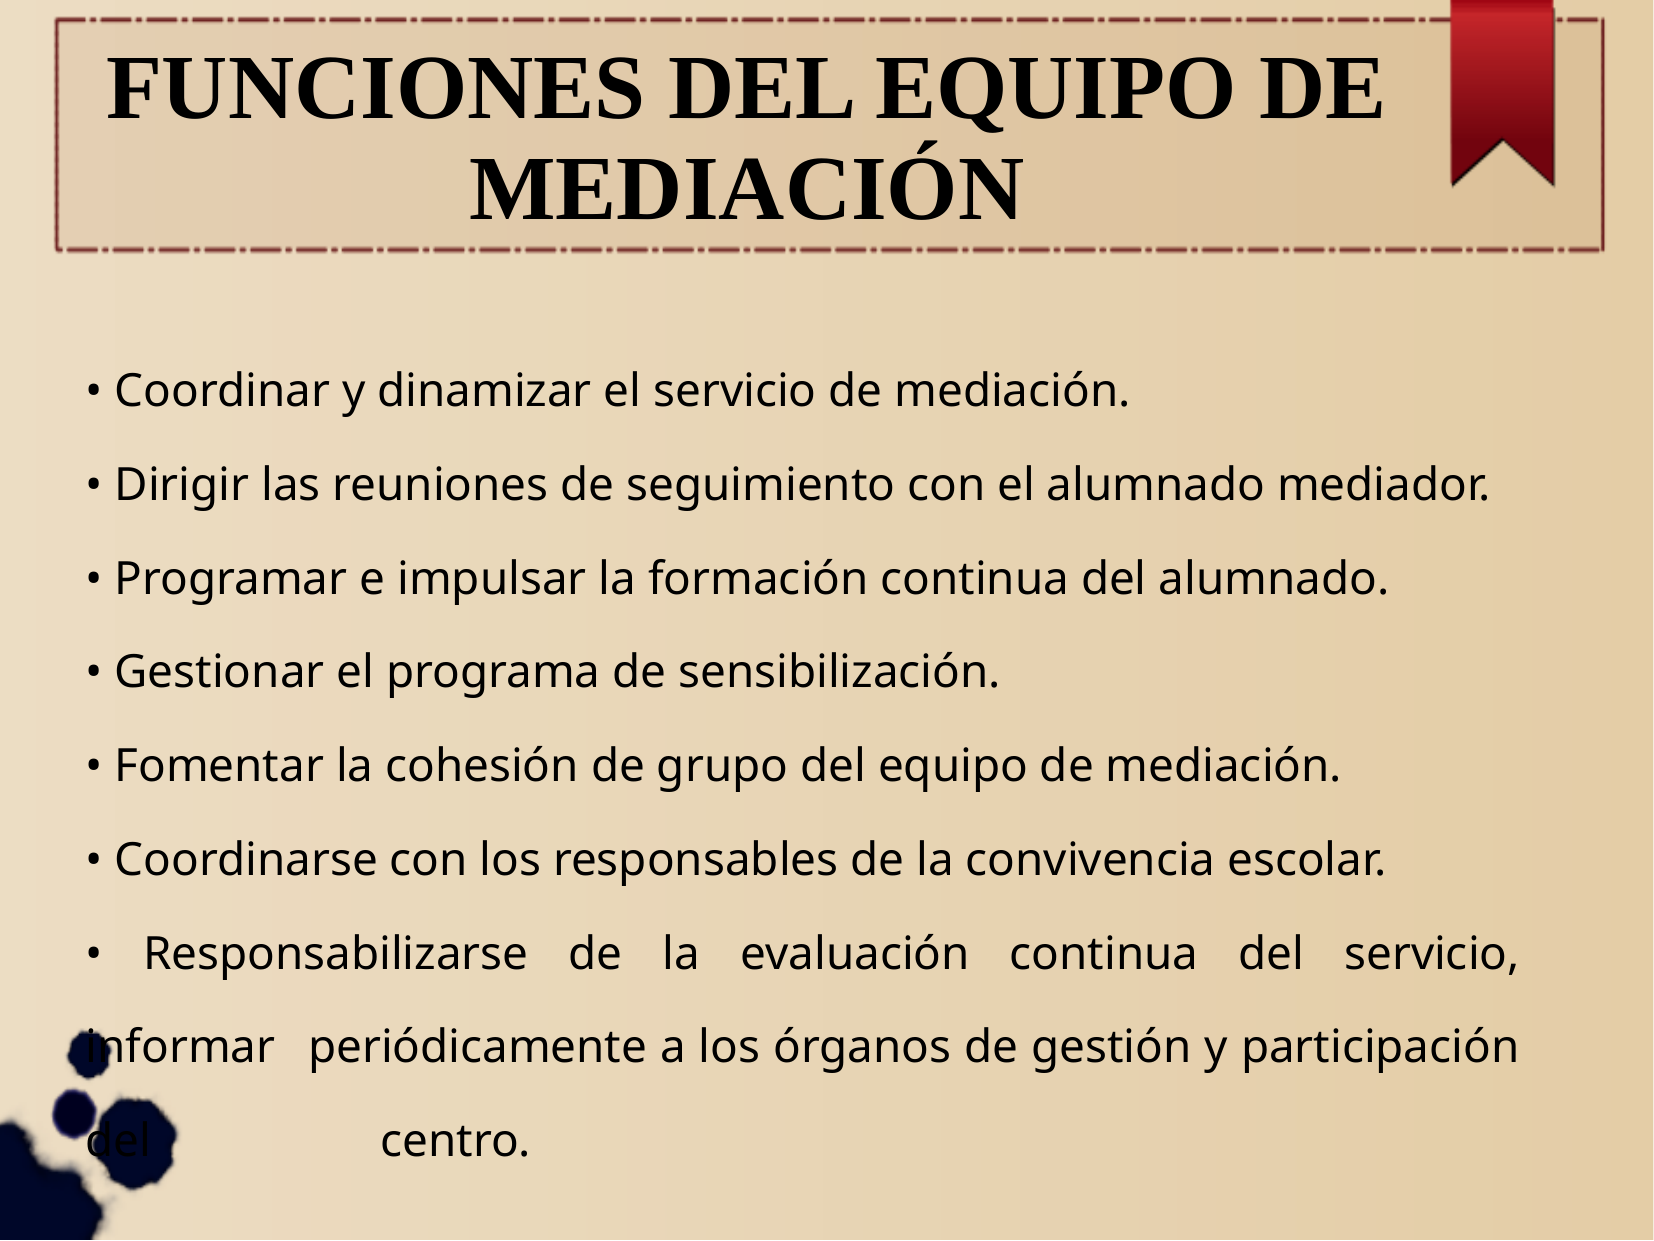

# FUNCIONES DEL EQUIPO DE MEDIACIÓN
• Coordinar y dinamizar el servicio de mediación.
• Dirigir las reuniones de seguimiento con el alumnado mediador.
• Programar e impulsar la formación continua del alumnado.
• Gestionar el programa de sensibilización.
• Fomentar la cohesión de grupo del equipo de mediación.
• Coordinarse con los responsables de la convivencia escolar.
• Responsabilizarse de la evaluación continua del servicio, informar 	periódicamente a los órganos de gestión y participación del 			centro.